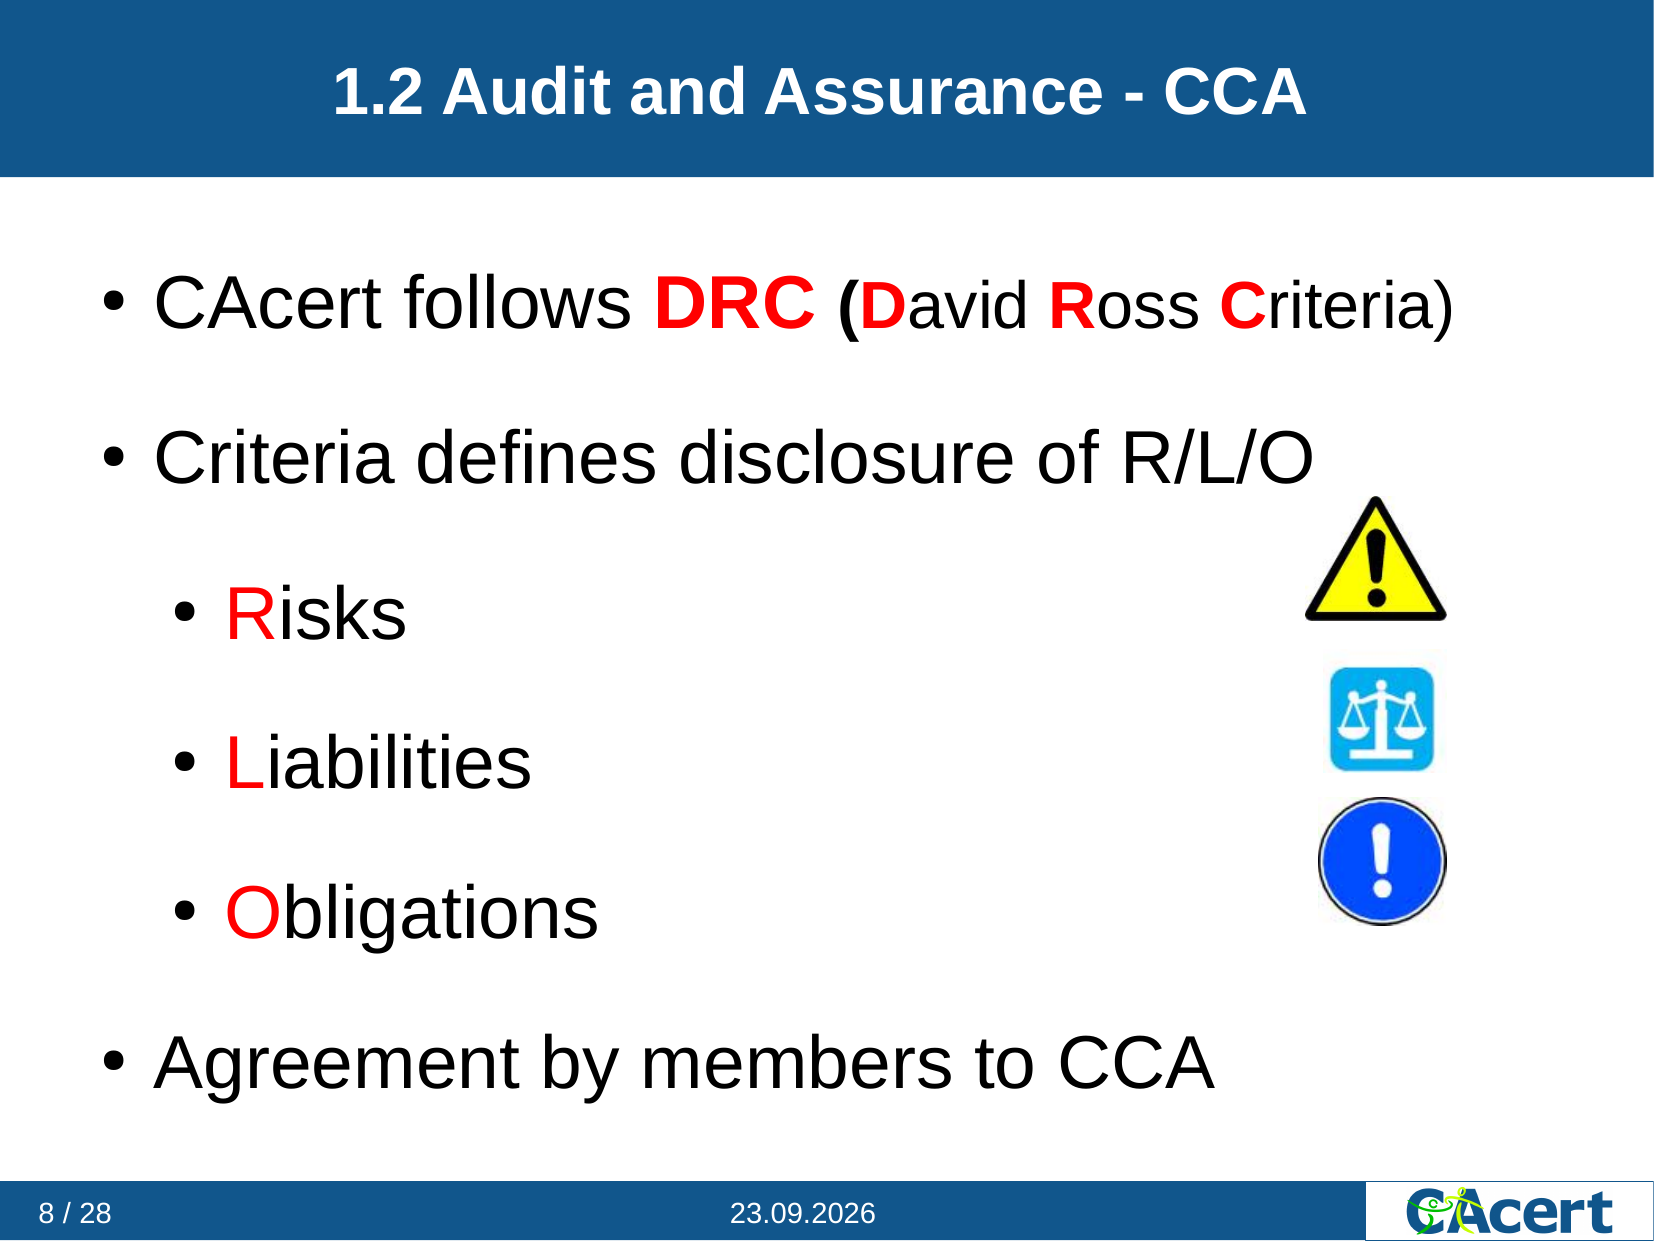

# 1.2 Audit and Assurance - CCA
CAcert follows DRC (David Ross Criteria)
Criteria defines disclosure of R/L/O
Risks
Liabilities
Obligations
Agreement by members to CCA